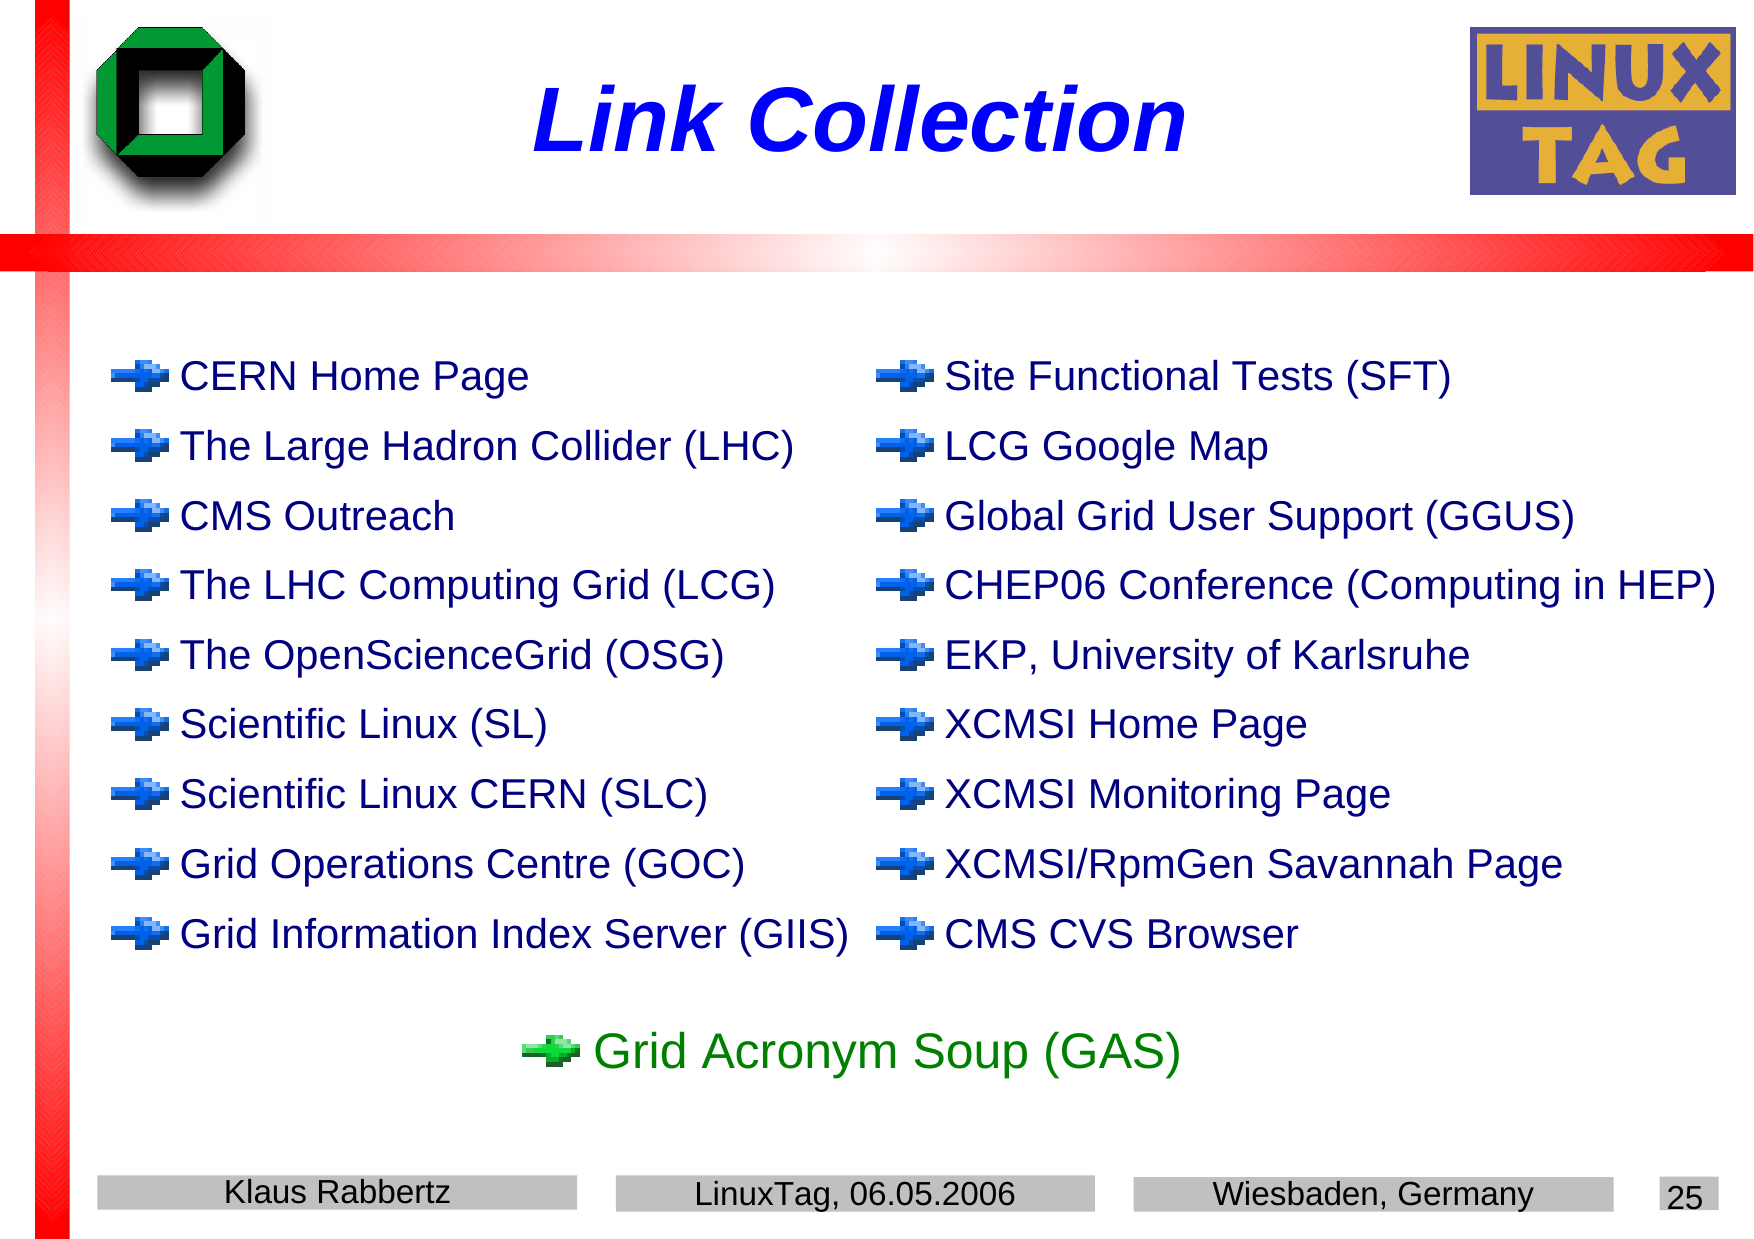

# Link Collection
 CERN Home Page
 The Large Hadron Collider (LHC)
 CMS Outreach
 The LHC Computing Grid (LCG)
 The OpenScienceGrid (OSG)
 Scientific Linux (SL)
 Scientific Linux CERN (SLC)
 Grid Operations Centre (GOC)
 Grid Information Index Server (GIIS)
 Site Functional Tests (SFT)
 LCG Google Map
 Global Grid User Support (GGUS)
 CHEP06 Conference (Computing in HEP)
 EKP, University of Karlsruhe
 XCMSI Home Page
 XCMSI Monitoring Page
 XCMSI/RpmGen Savannah Page
 CMS CVS Browser
 Grid Acronym Soup (GAS)